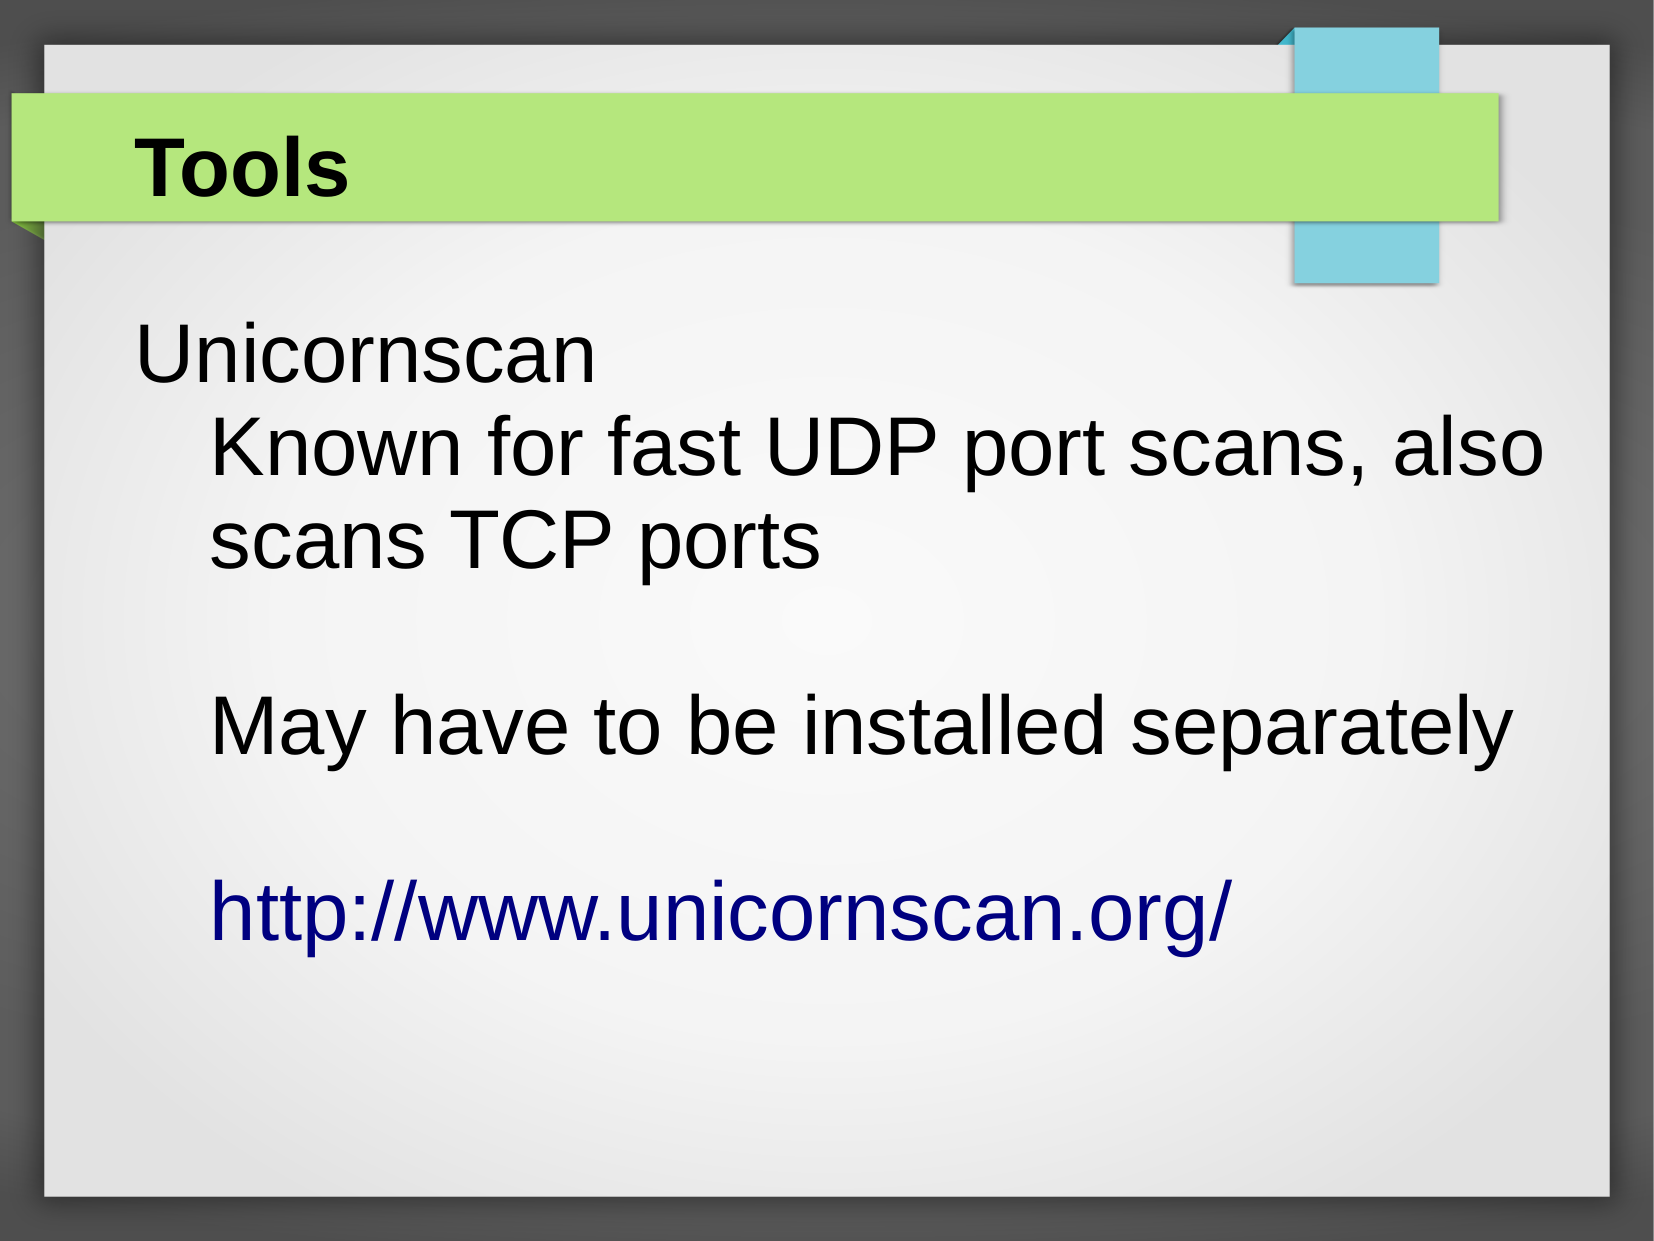

Tools
Unicornscan
	Known for fast UDP port scans, also
	scans TCP ports
	May have to be installed separately
	http://www.unicornscan.org/